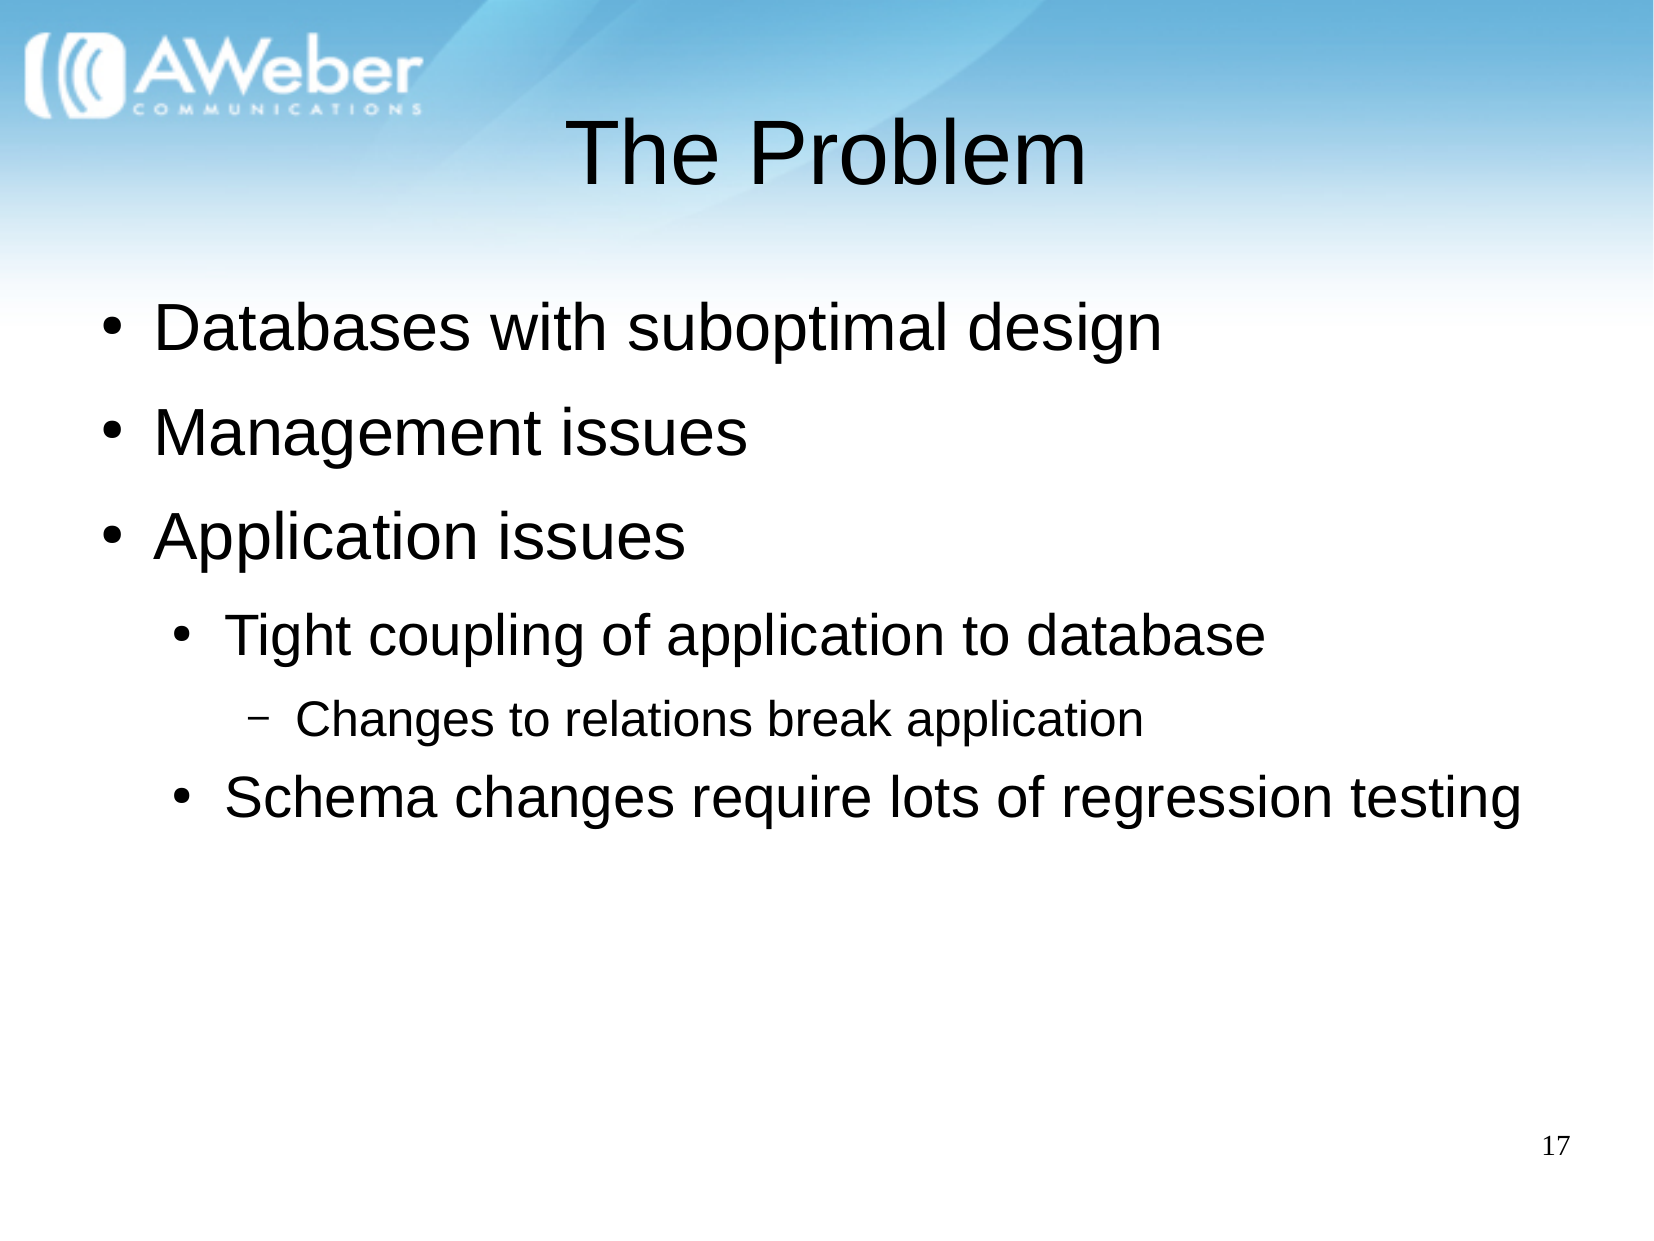

# The Problem
Databases with suboptimal design
Management issues
Application issues
Tight coupling of application to database
Changes to relations break application
Schema changes require lots of regression testing
17